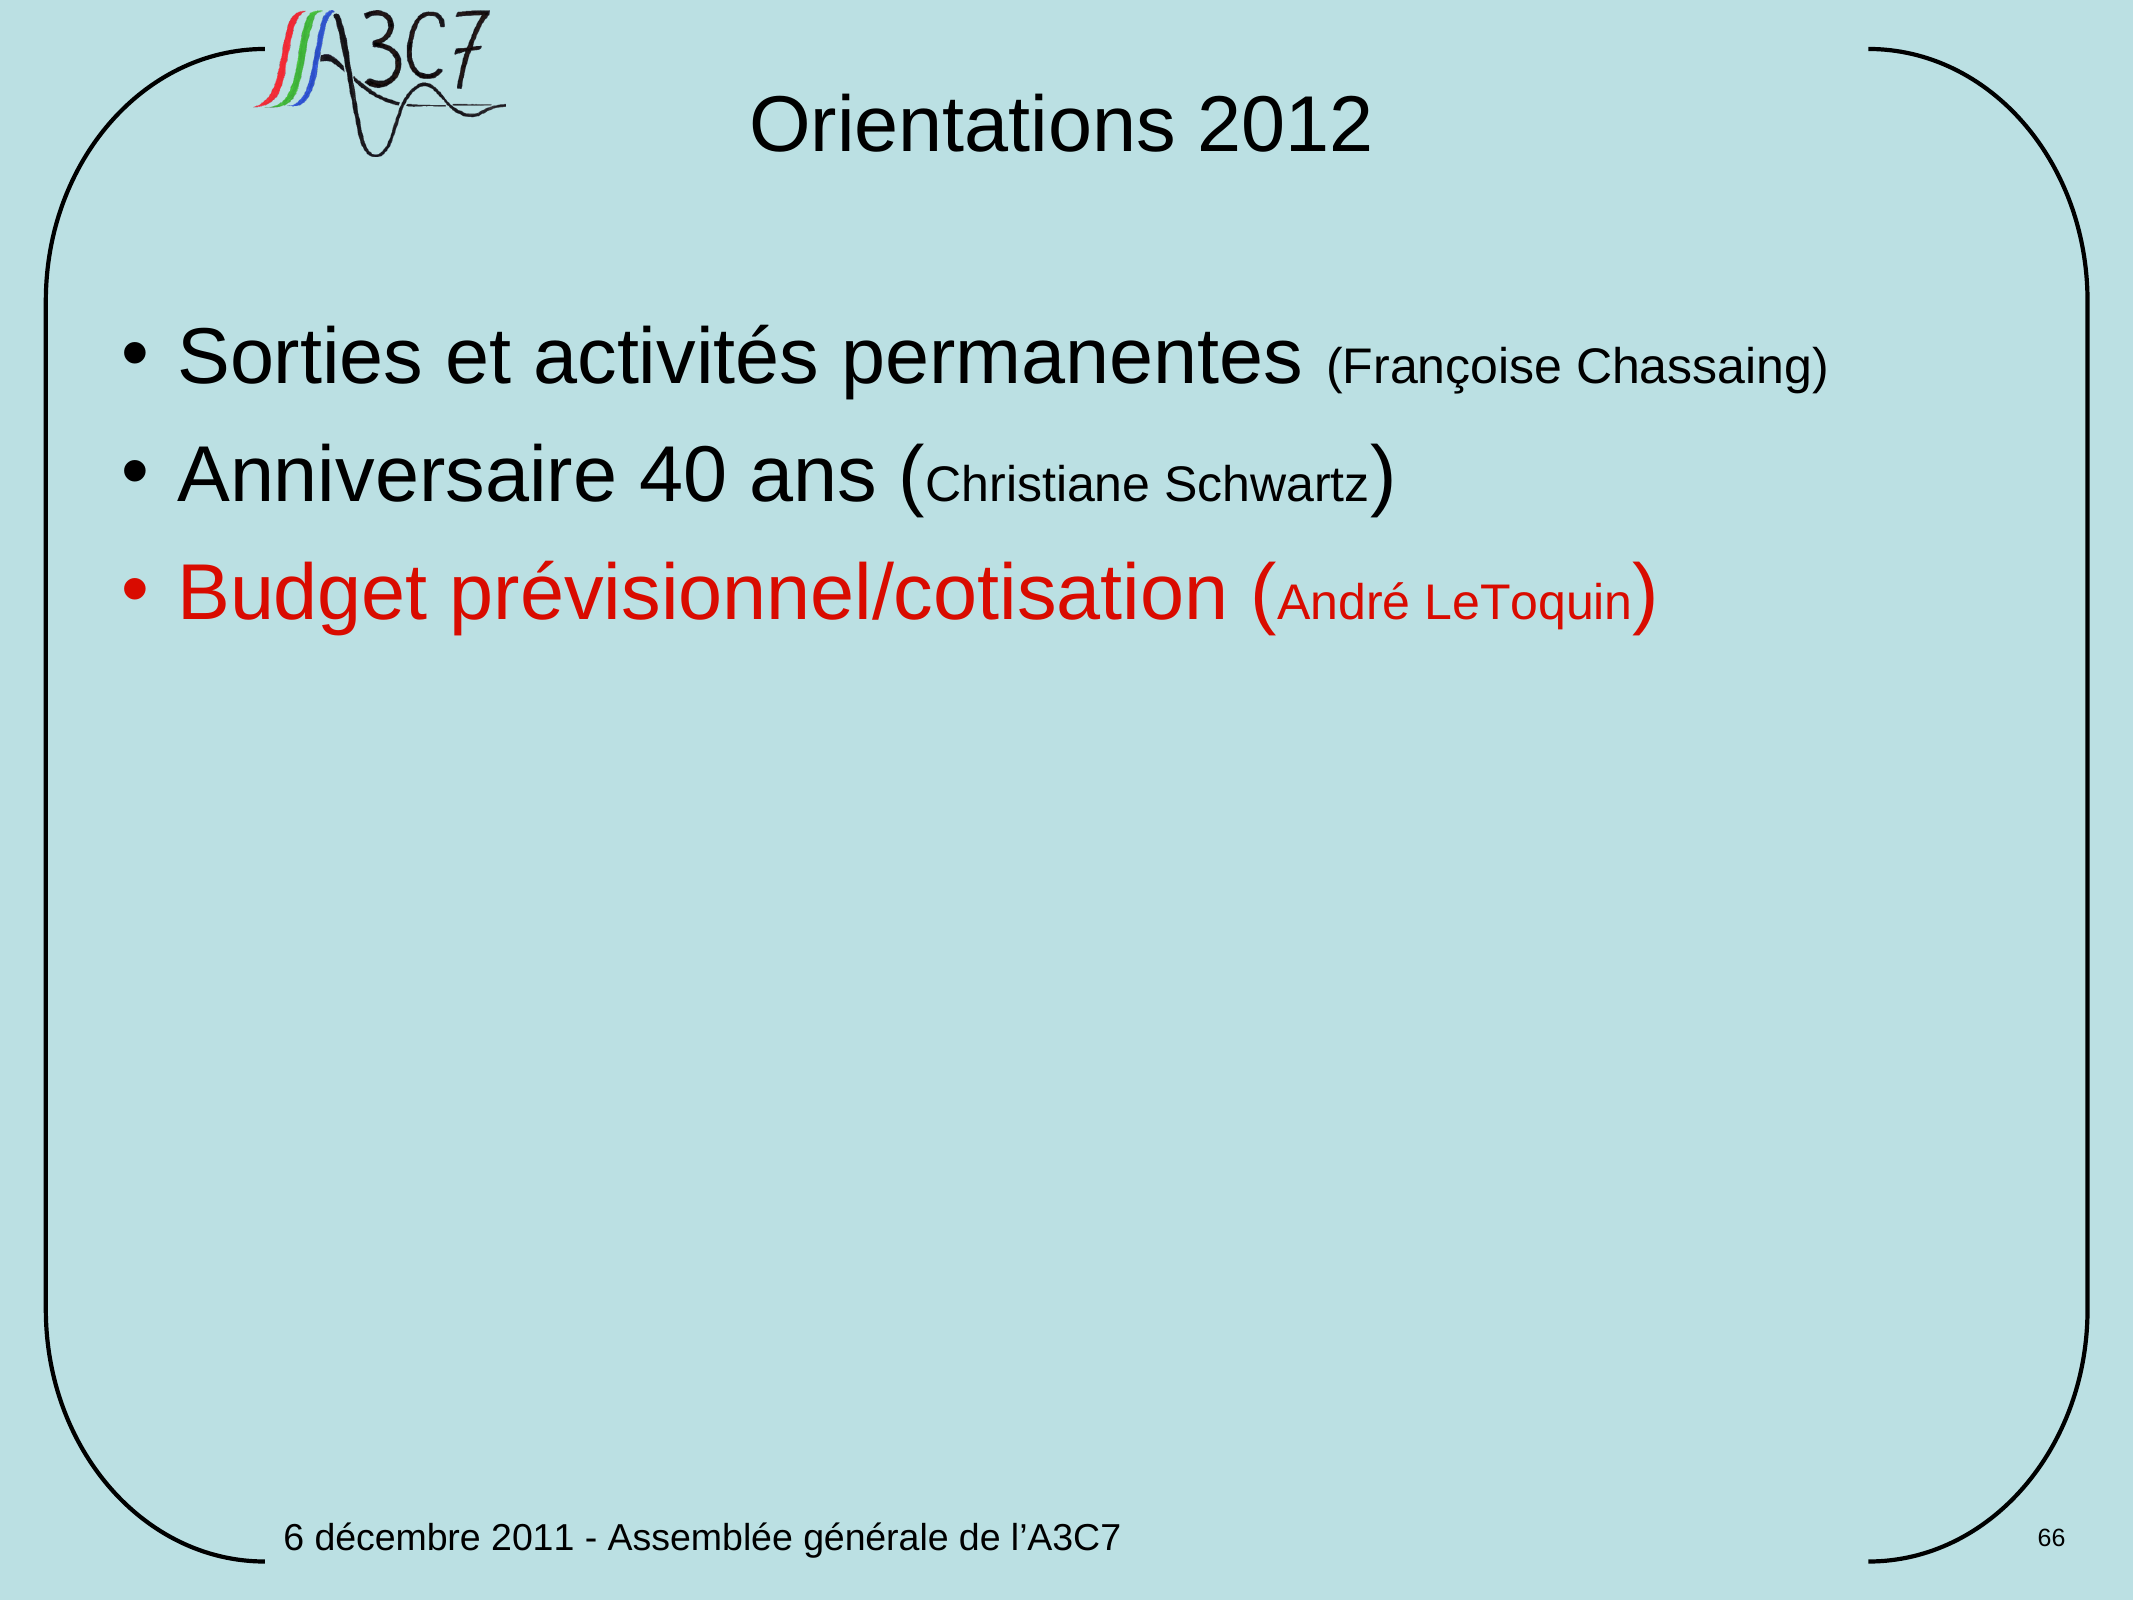

# Orientations 2012
Sorties et activités permanentes (Françoise Chassaing)
Anniversaire 40 ans (Christiane Schwartz)
Budget prévisionnel/cotisation (André LeToquin)
6 décembre 2011 - Assemblée générale de l’A3C7
66